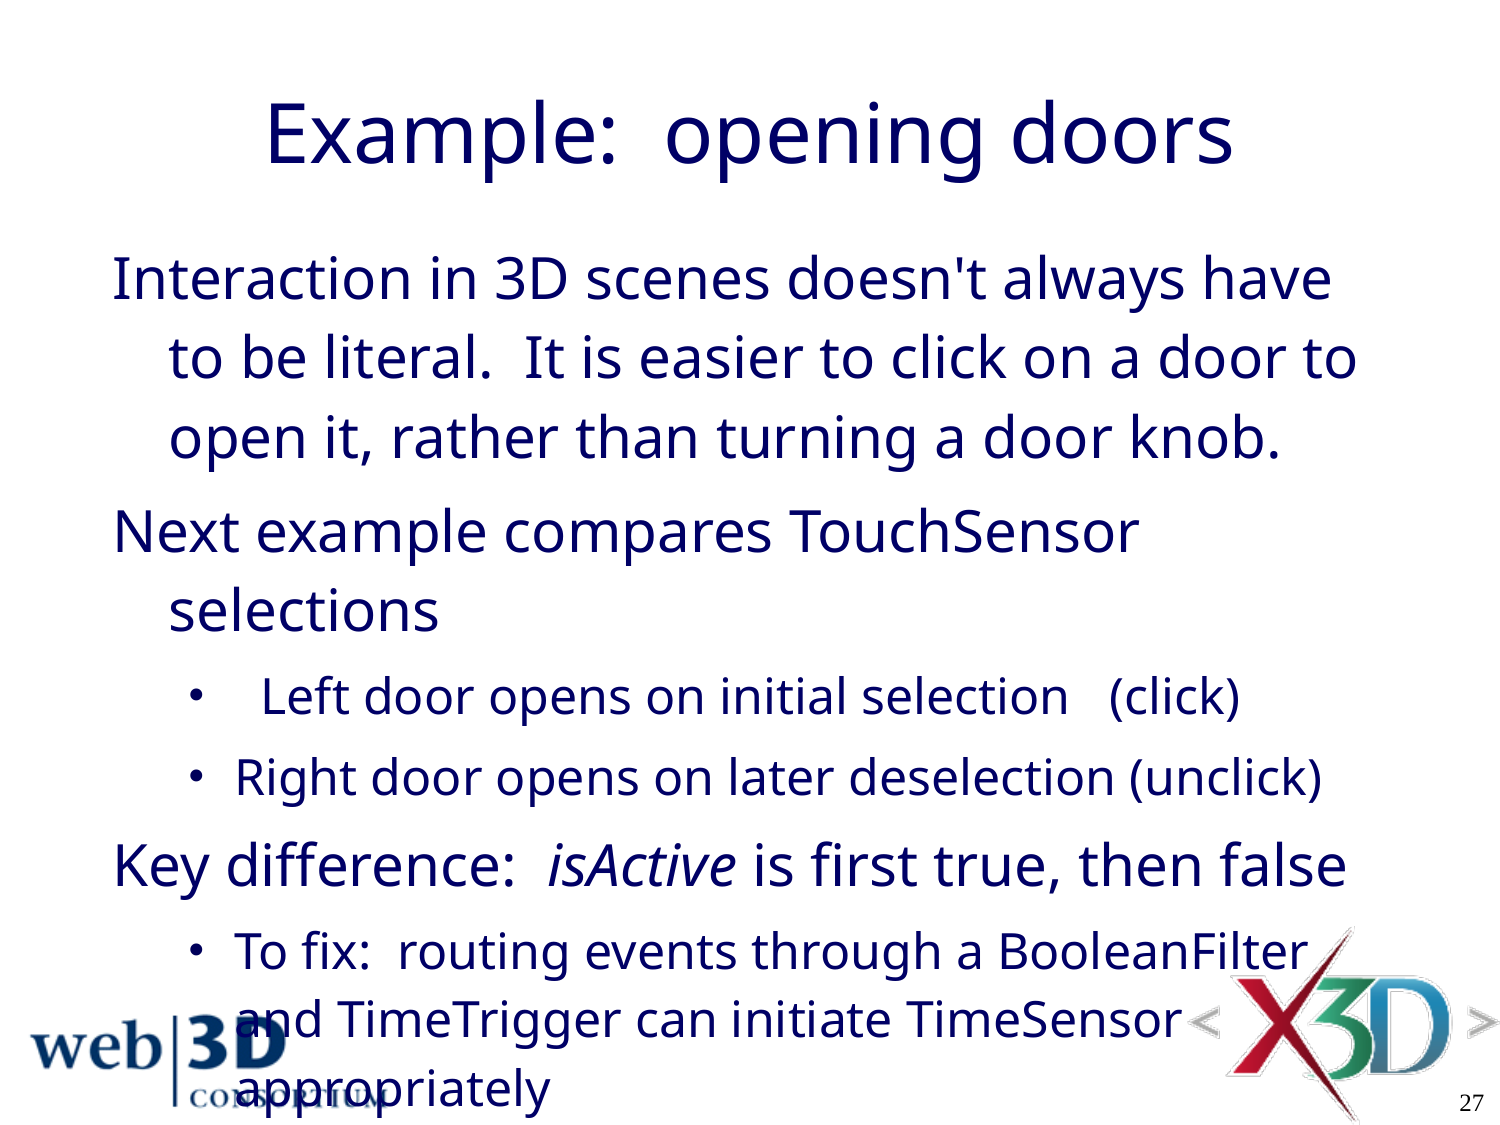

# Example: opening doors
Interaction in 3D scenes doesn't always have to be literal. It is easier to click on a door to open it, rather than turning a door knob.
Next example compares TouchSensor selections
 Left door opens on initial selection (click)
Right door opens on later deselection (unclick)
Key difference: isActive is first true, then false
To fix: routing events through a BooleanFilter and TimeTrigger can initiate TimeSensor appropriately
These are Event Utility nodes, covered in Chapter 9